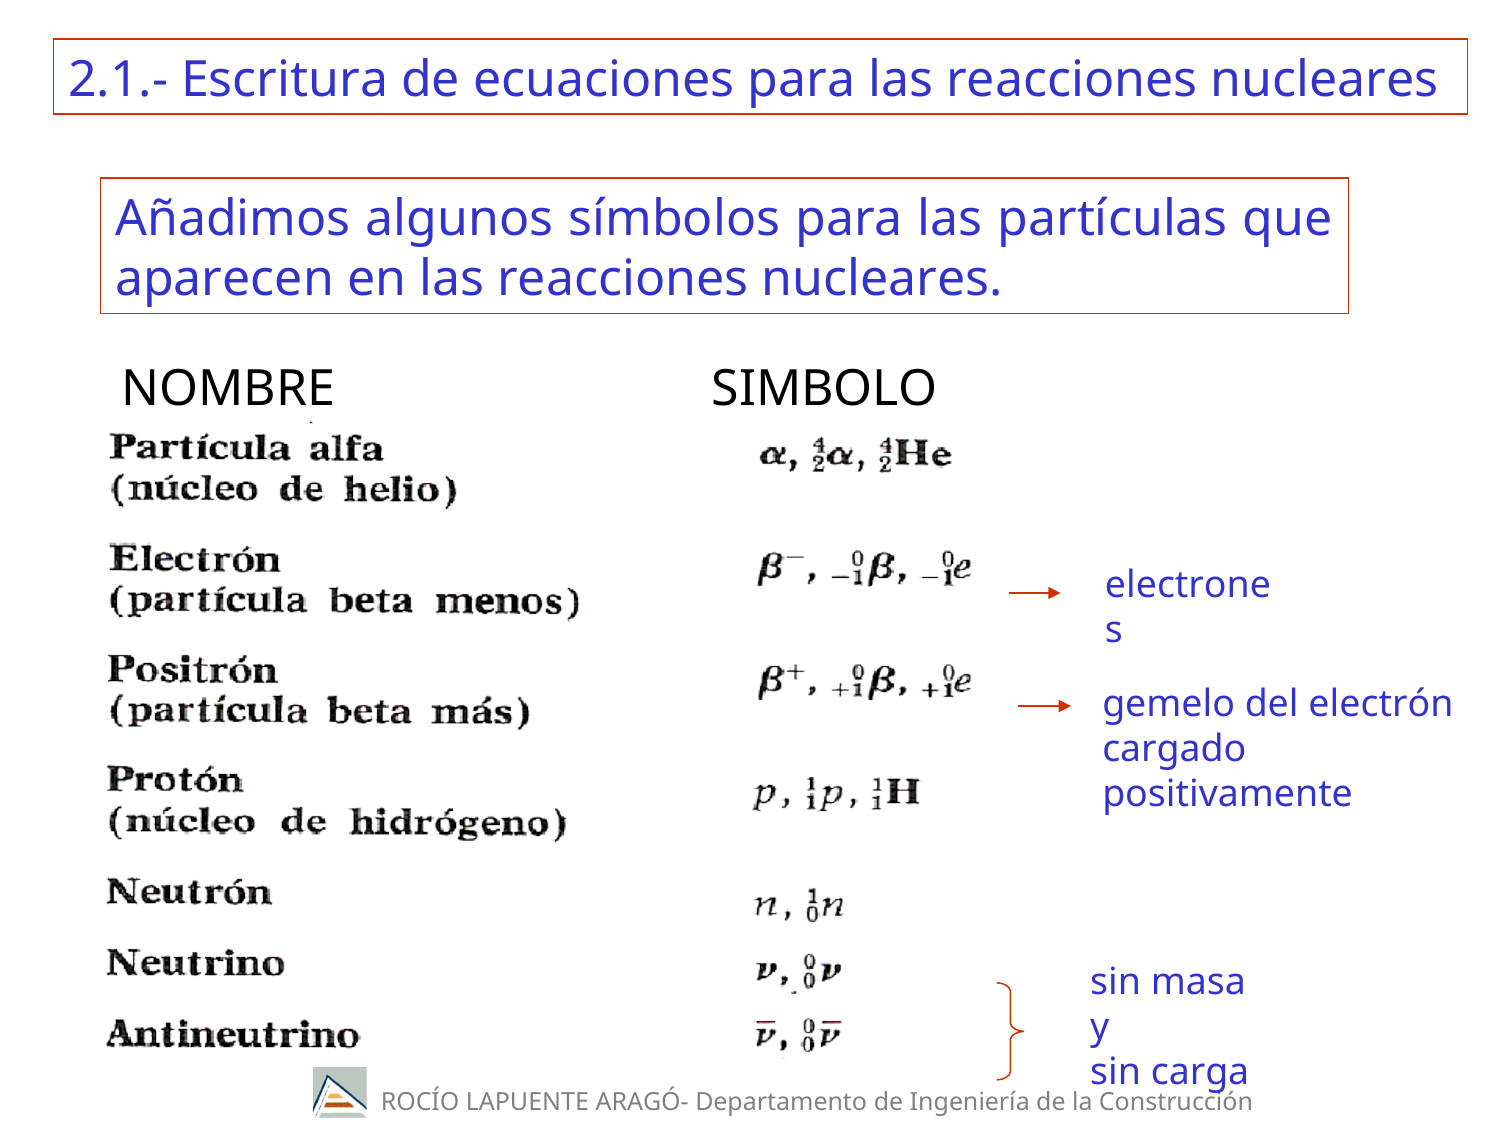

2.1.- Escritura de ecuaciones para las reacciones nucleares
Añadimos algunos símbolos para las partículas que aparecen en las reacciones nucleares.
NOMBRE SIMBOLO
electrones
gemelo del electrón
cargado positivamente
sin masa
y
sin carga